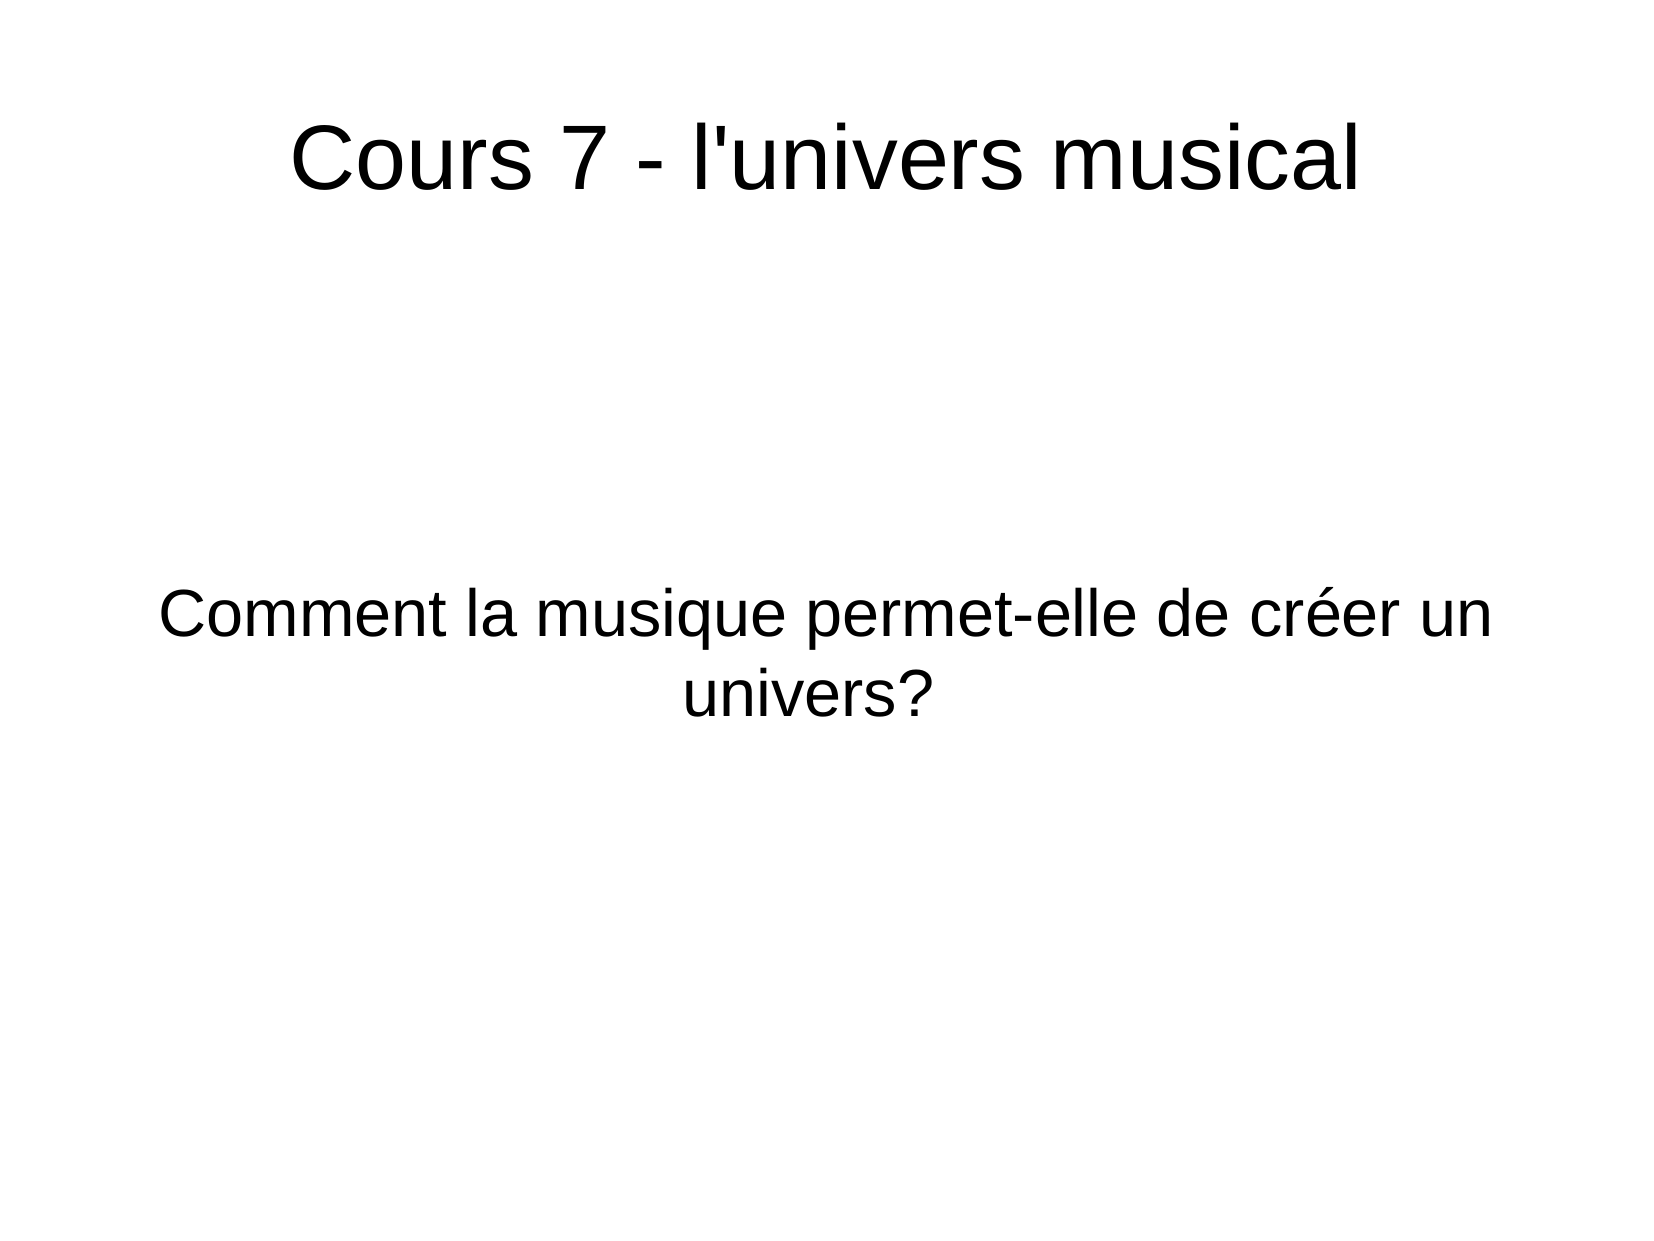

# Cours 7 - l'univers musical
Comment la musique permet-elle de créer un univers?